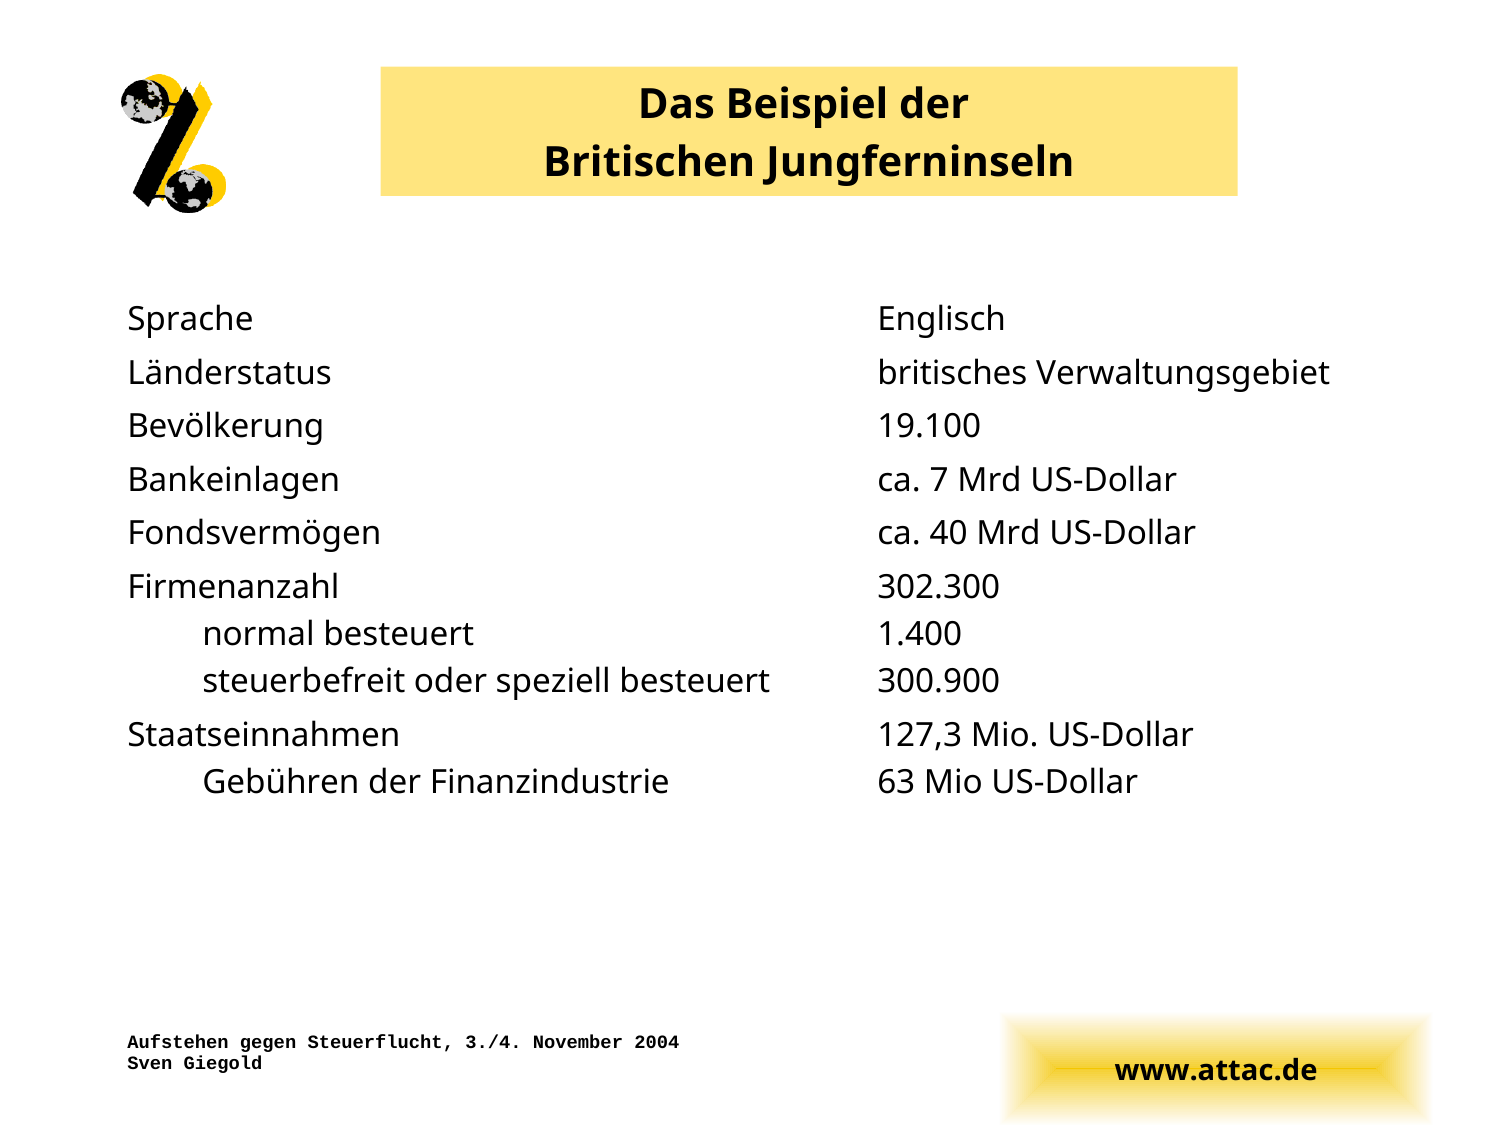

# Das Beispiel der Britischen Jungferninseln
Sprache					Englisch
Länderstatus				britisches Verwaltungsgebiet
Bevölkerung				19.100
Bankeinlagen				ca. 7 Mrd US-Dollar
Fondsvermögen				ca. 40 Mrd US-Dollar
Firmenanzahl				302.300
normal besteuert			1.400
steuerbefreit oder speziell besteuert	300.900
Staatseinnahmen				127,3 Mio. US-Dollar
Gebühren der Finanzindustrie		63 Mio US-Dollar